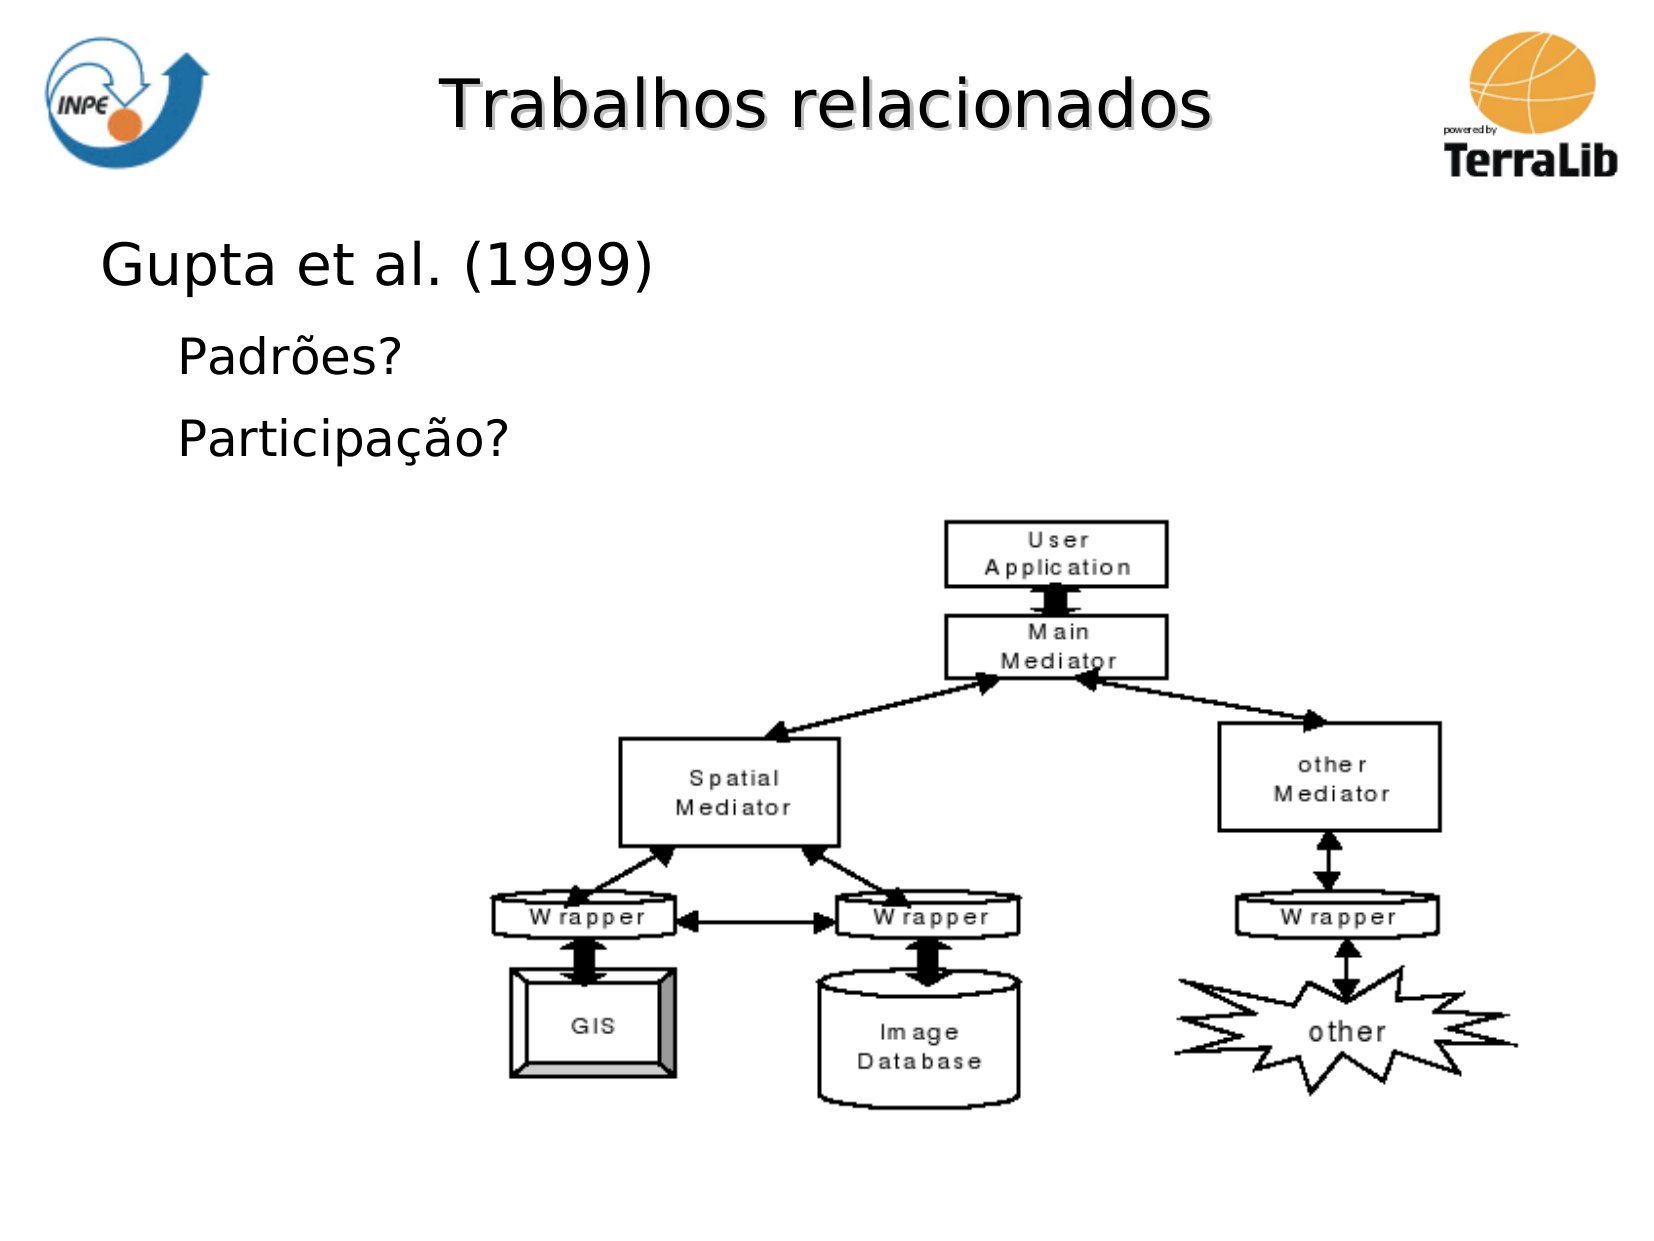

# Trabalhos relacionados
Gupta et al. (1999)
Padrões?
Participação?